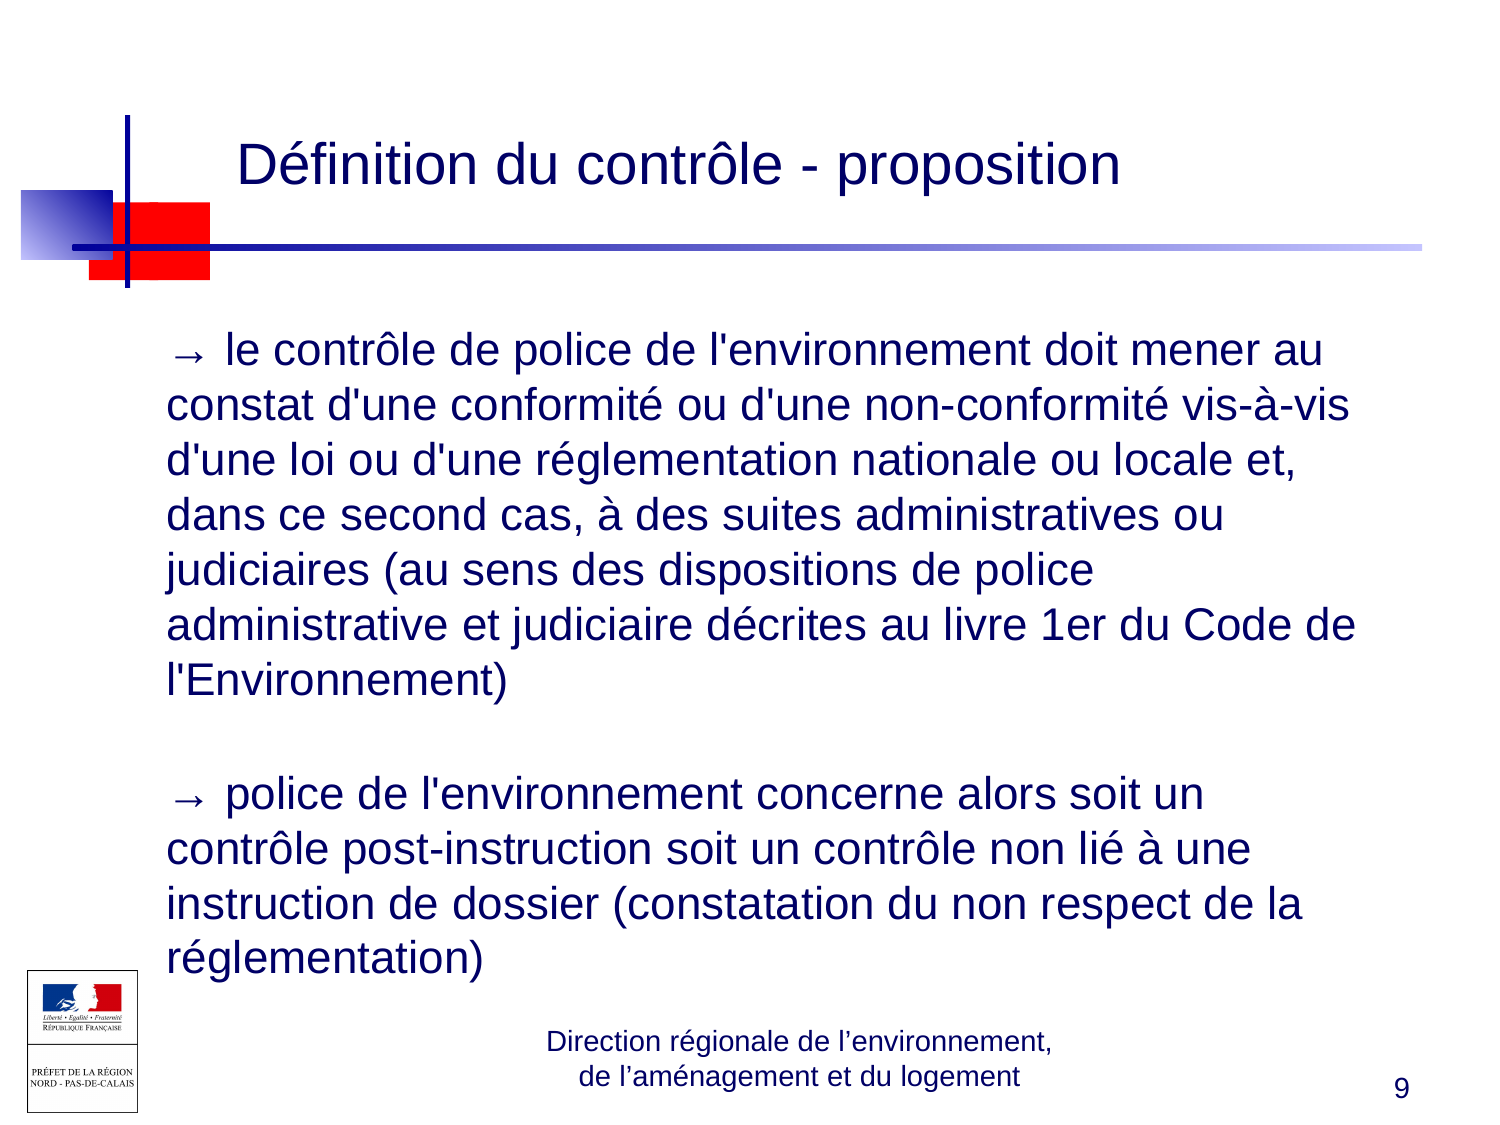

# Définition du contrôle - proposition
→ le contrôle de police de l'environnement doit mener au constat d'une conformité ou d'une non-conformité vis-à-vis d'une loi ou d'une réglementation nationale ou locale et, dans ce second cas, à des suites administratives ou judiciaires (au sens des dispositions de police administrative et judiciaire décrites au livre 1er du Code de l'Environnement)
→ police de l'environnement concerne alors soit un contrôle post-instruction soit un contrôle non lié à une instruction de dossier (constatation du non respect de la réglementation)
9